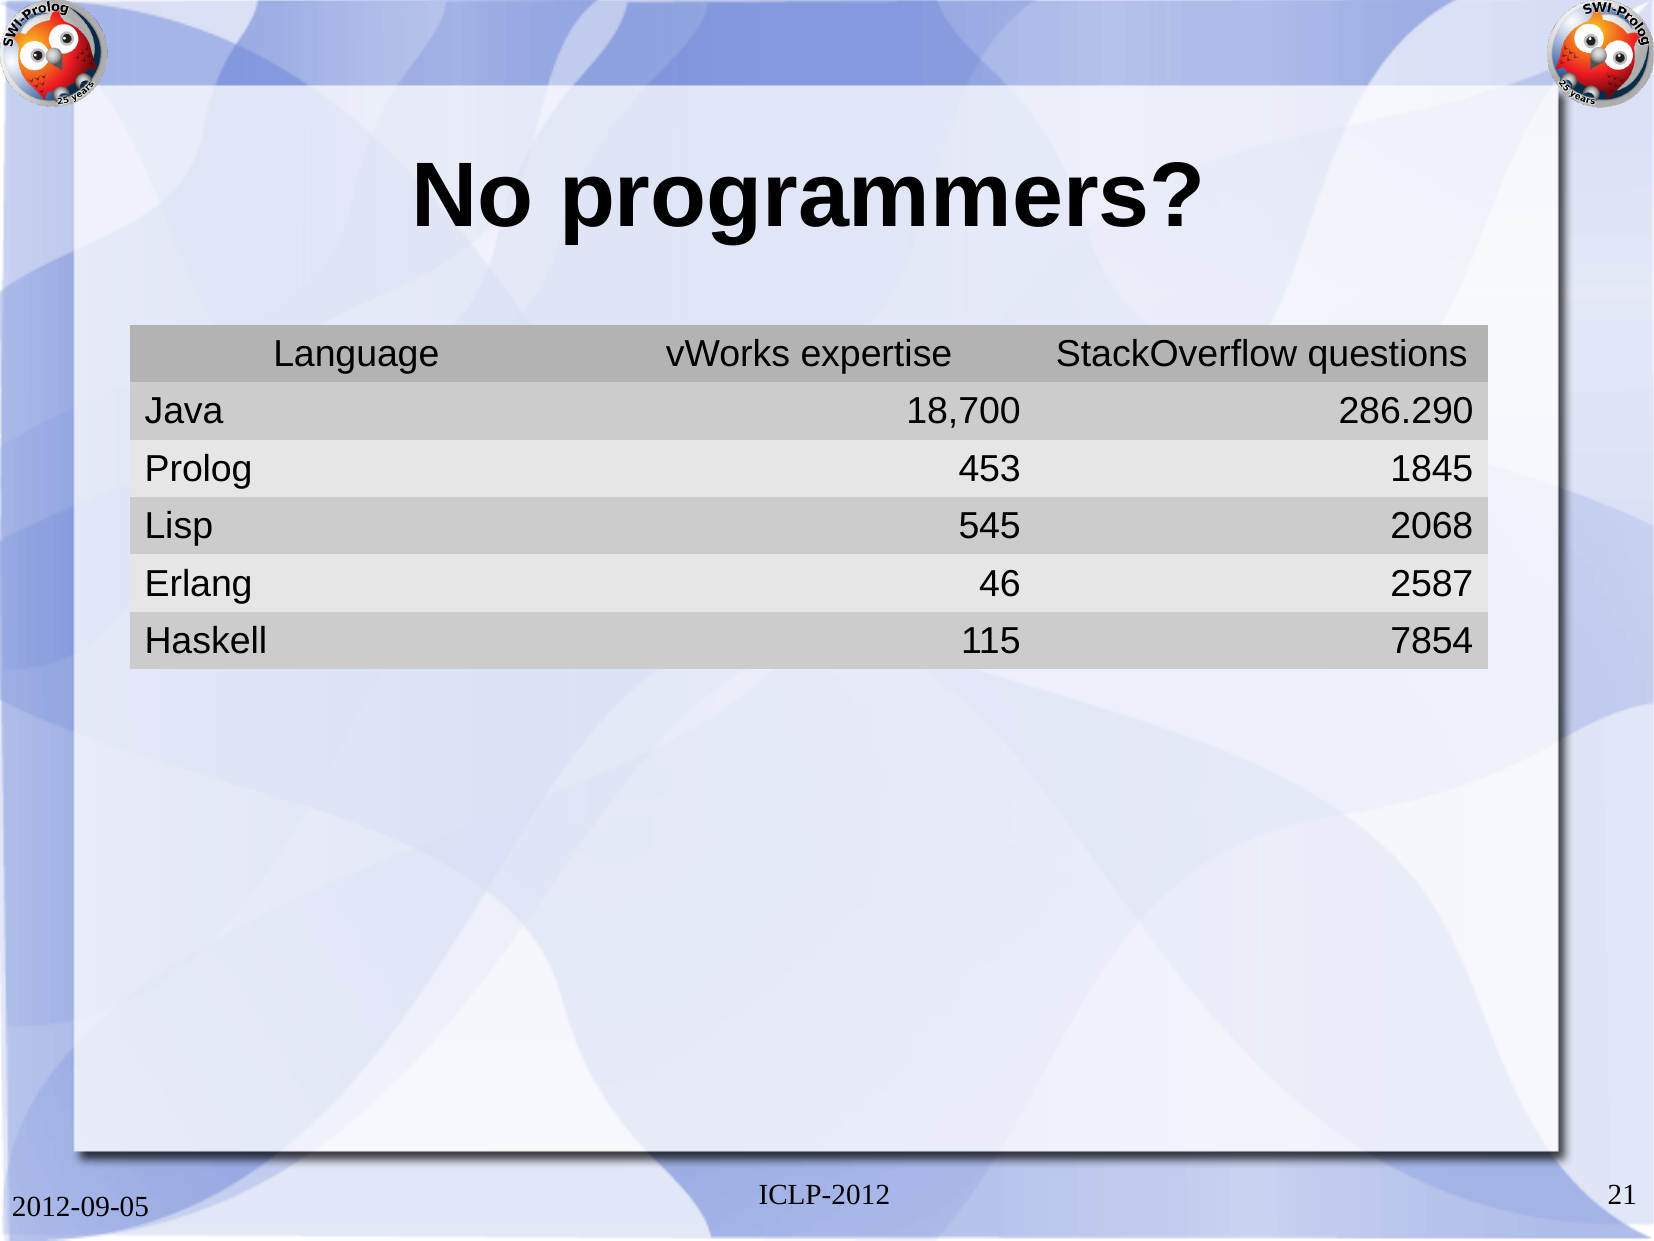

# No programmers?
| Language | vWorks expertise | StackOverflow questions |
| --- | --- | --- |
| Java | 18,700 | 286.290 |
| Prolog | 453 | 1845 |
| Lisp | 545 | 2068 |
| Erlang | 46 | 2587 |
| Haskell | 115 | 7854 |
ICLP-2012
21
2012-09-05